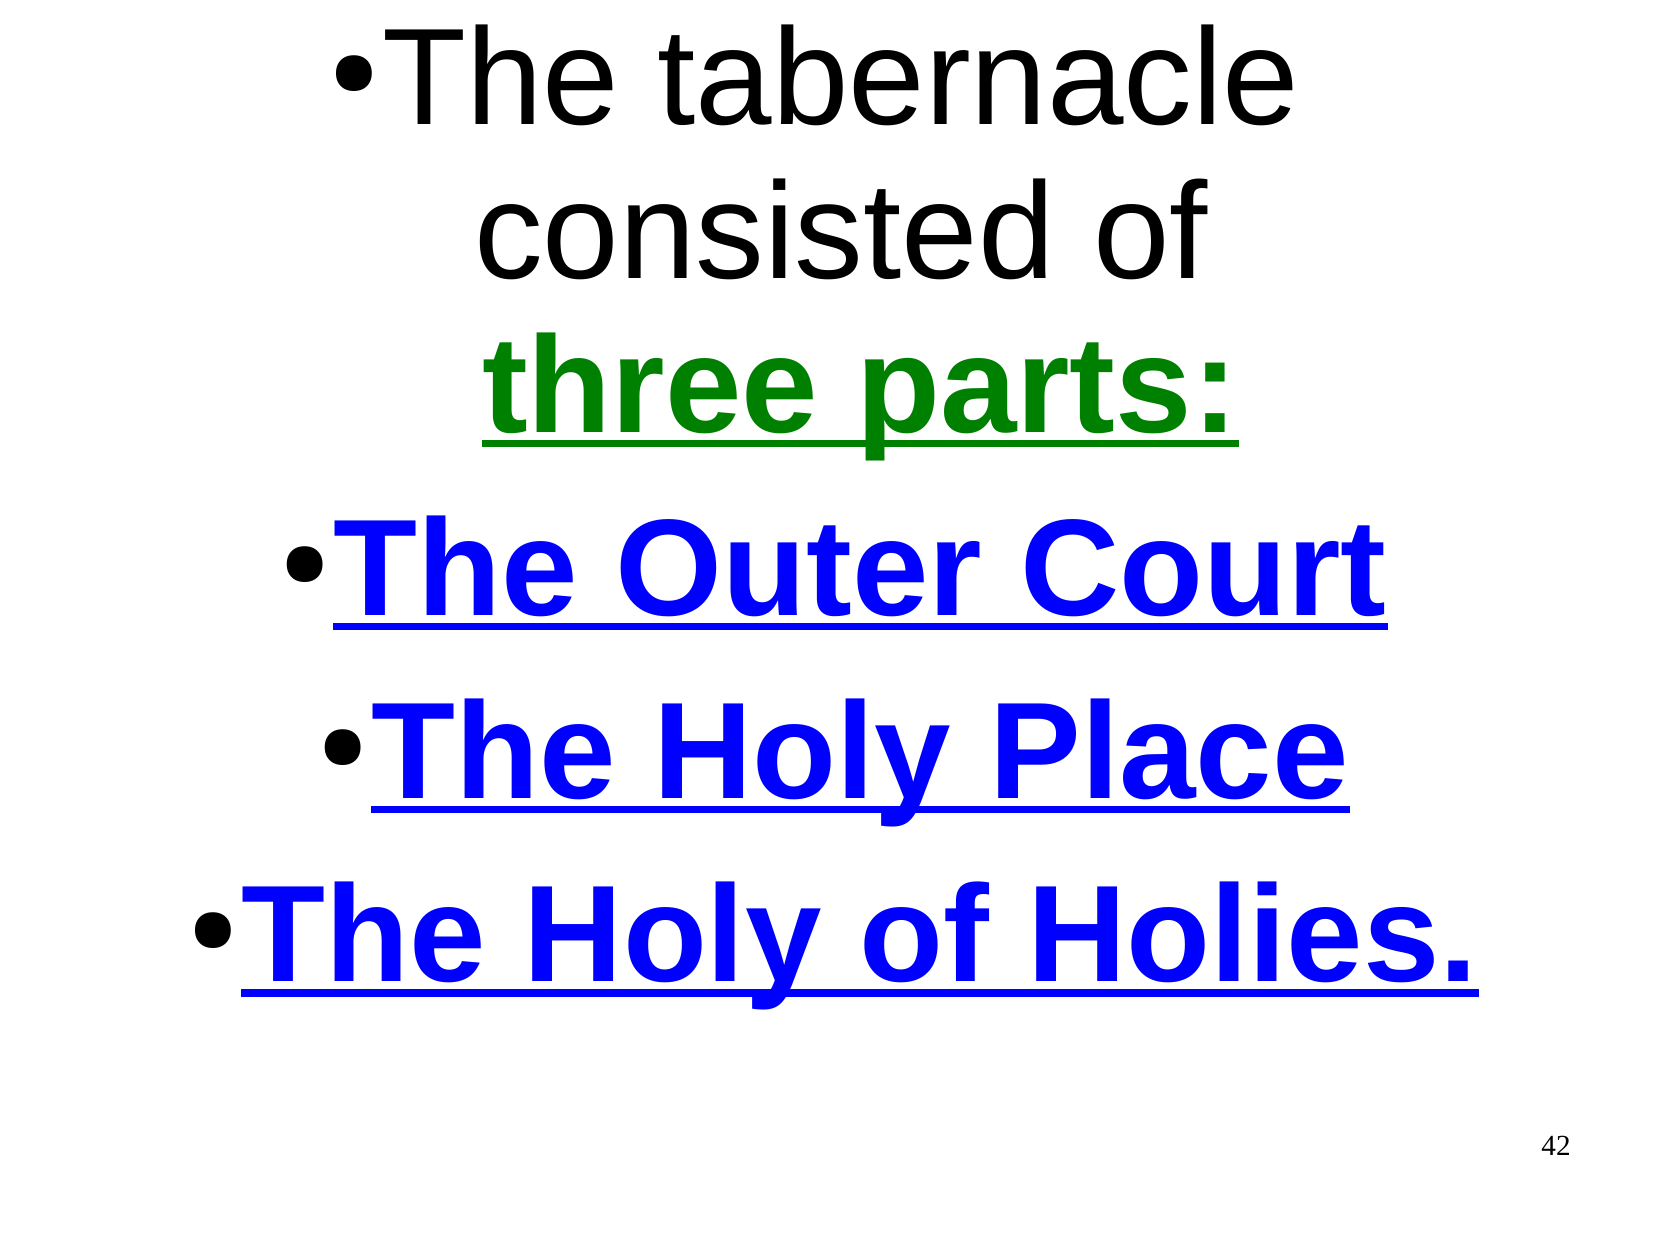

# The tabernacle consisted of three parts:
The Outer Court
The Holy Place
The Holy of Holies.
42